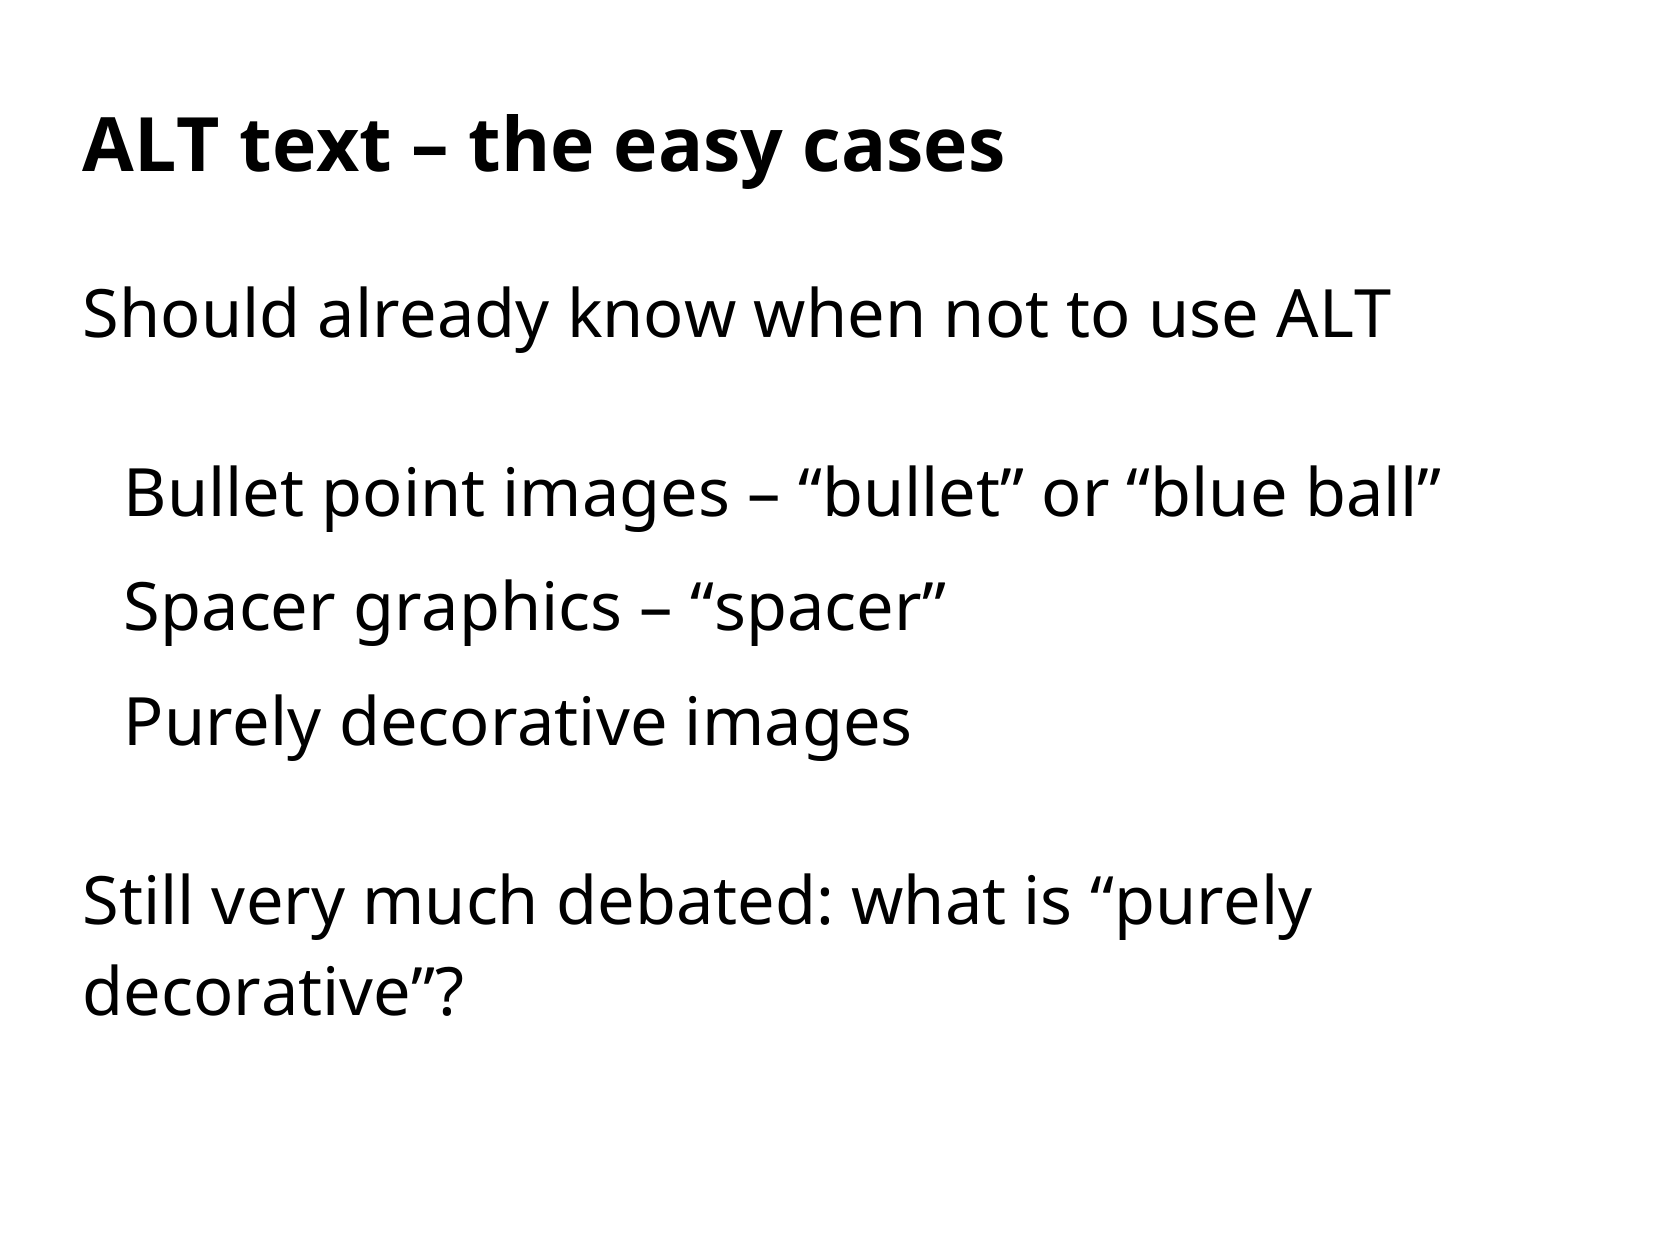

# ALT text – the easy cases
Should already know when not to use ALT
Bullet point images – “bullet” or “blue ball”
Spacer graphics – “spacer”
Purely decorative images
Still very much debated: what is “purely decorative”?